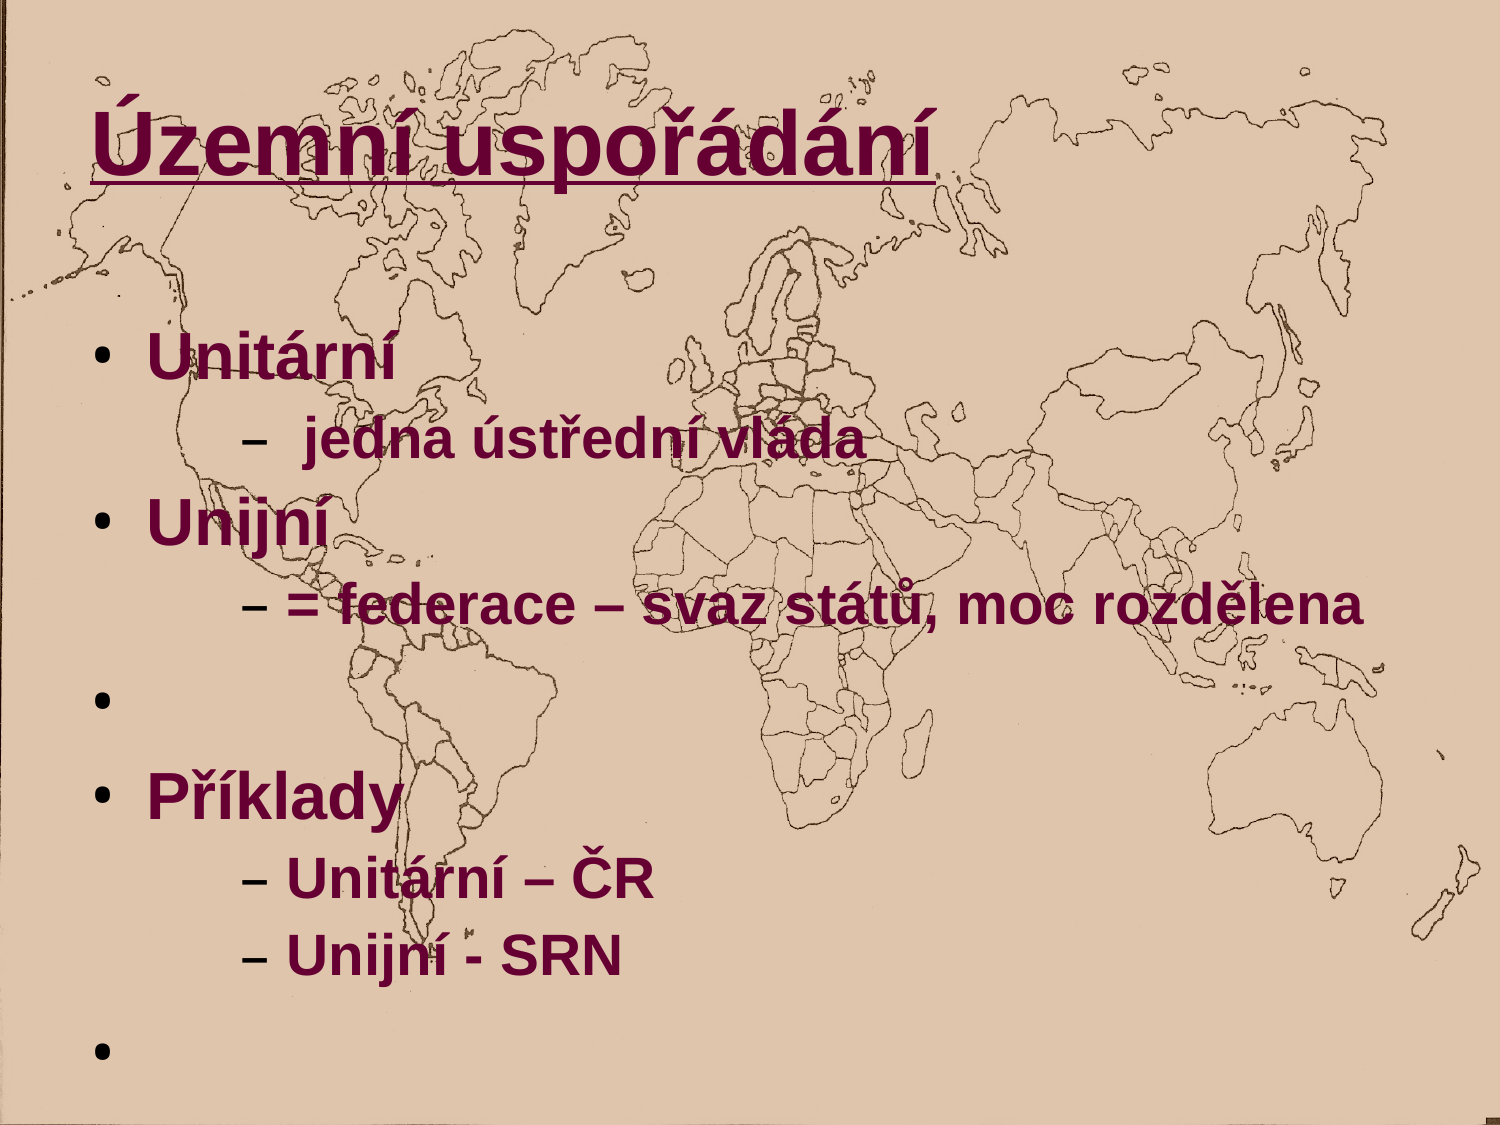

# Územní uspořádání
Unitární
 jedna ústřední vláda
Unijní
= federace – svaz států, moc rozdělena
Příklady
Unitární – ČR
Unijní - SRN